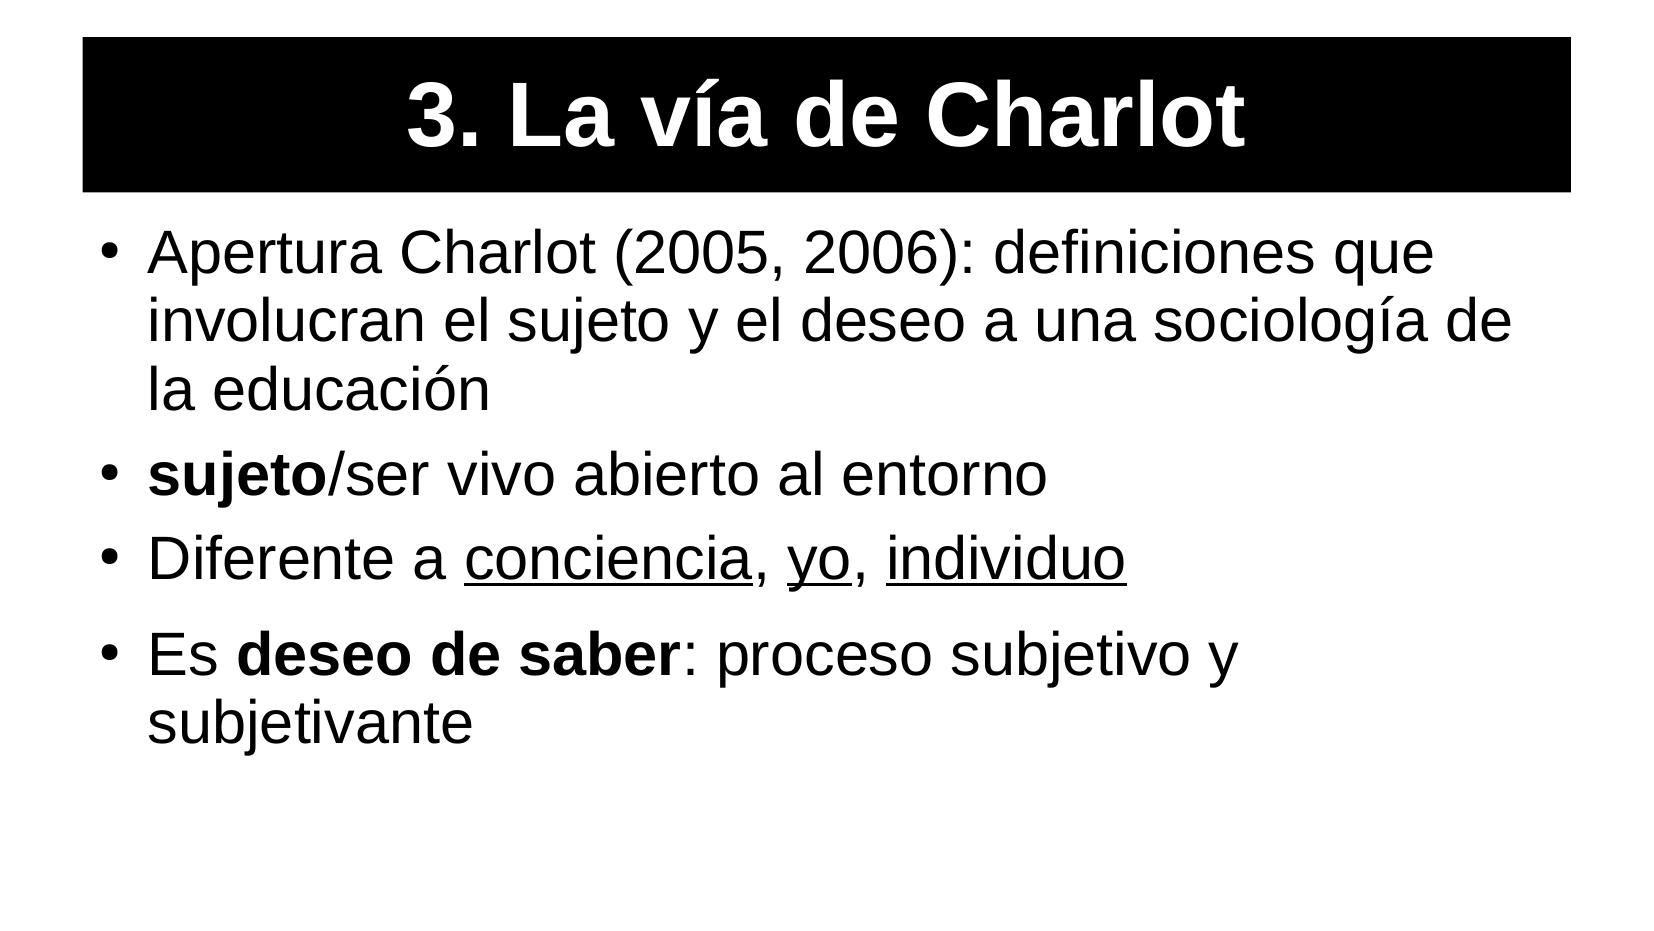

# 3. La vía de Charlot
Apertura Charlot (2005, 2006): definiciones que involucran el sujeto y el deseo a una sociología de la educación
sujeto/ser vivo abierto al entorno
Diferente a conciencia, yo, individuo
Es deseo de saber: proceso subjetivo y subjetivante